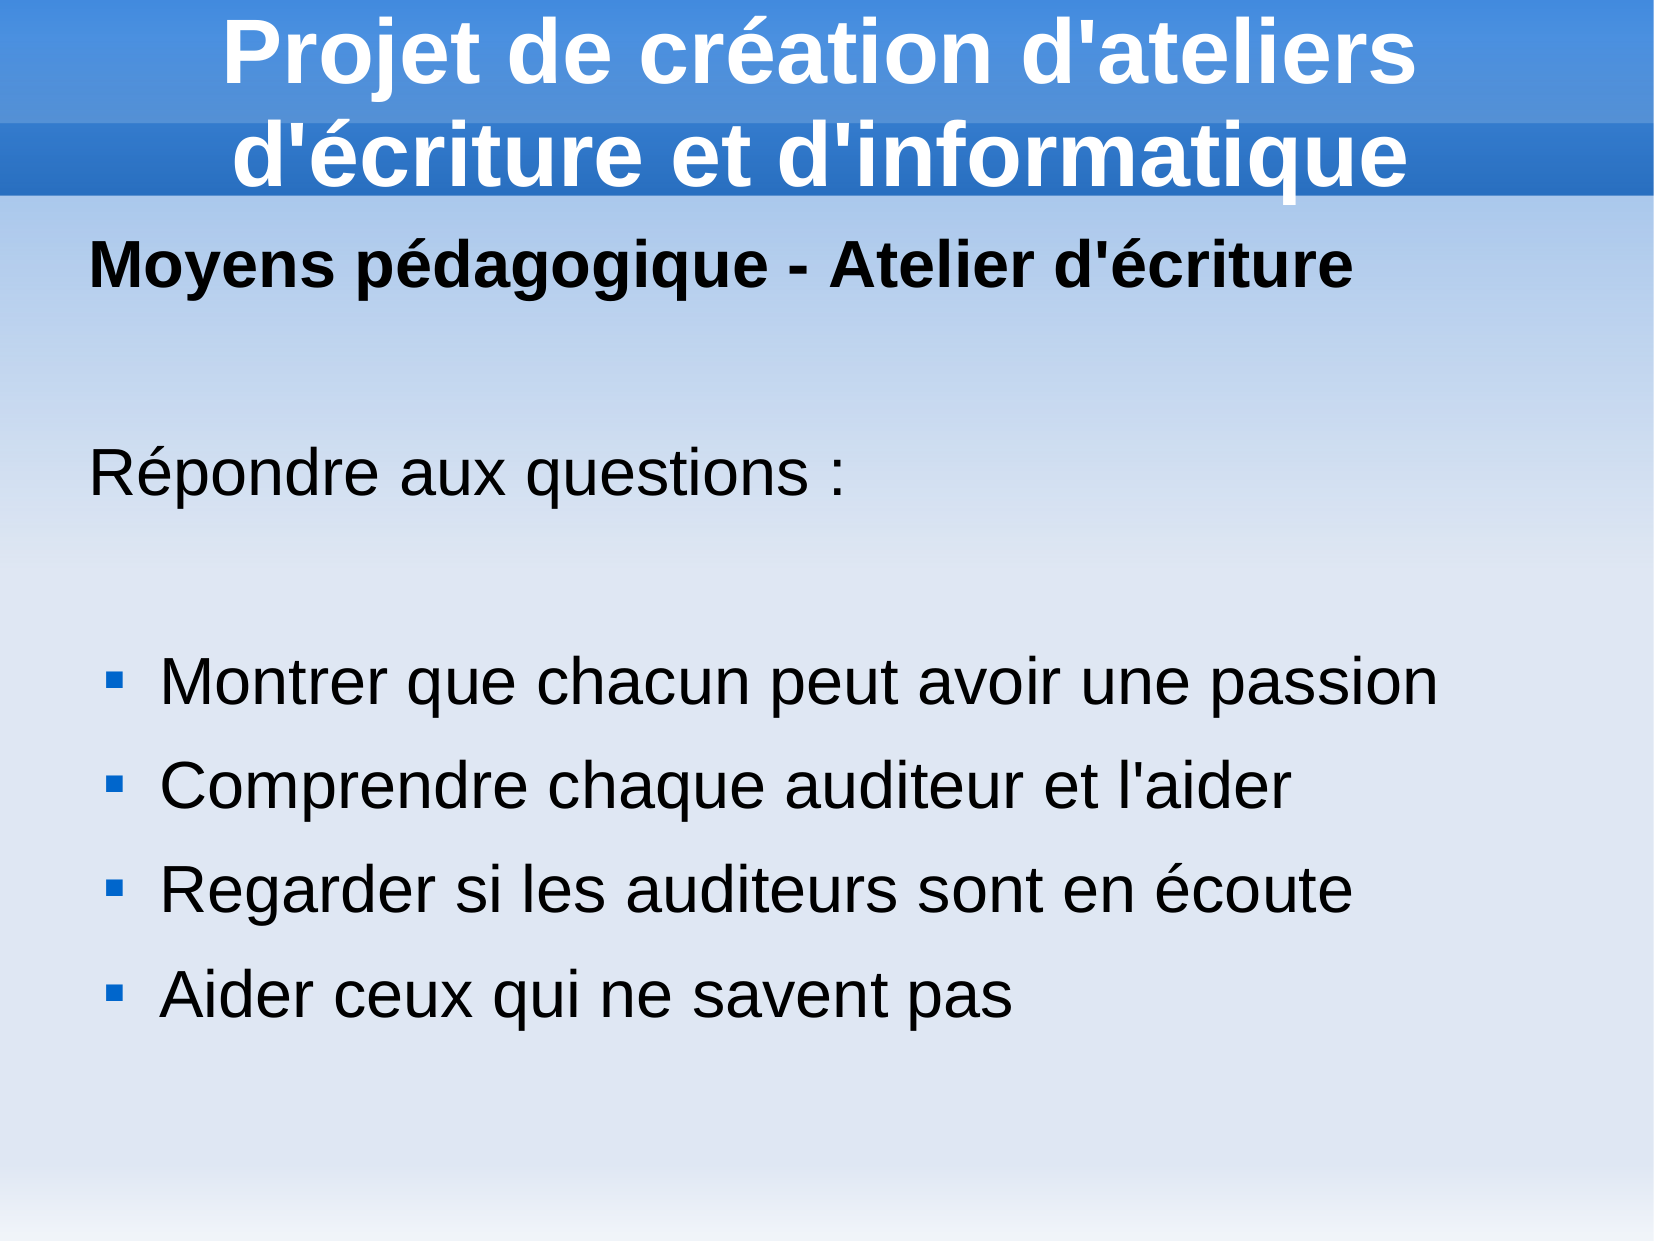

# Projet de création d'ateliers d'écriture et d'informatique
Moyens pédagogique - Atelier d'écriture
Répondre aux questions :
Montrer que chacun peut avoir une passion
Comprendre chaque auditeur et l'aider
Regarder si les auditeurs sont en écoute
Aider ceux qui ne savent pas